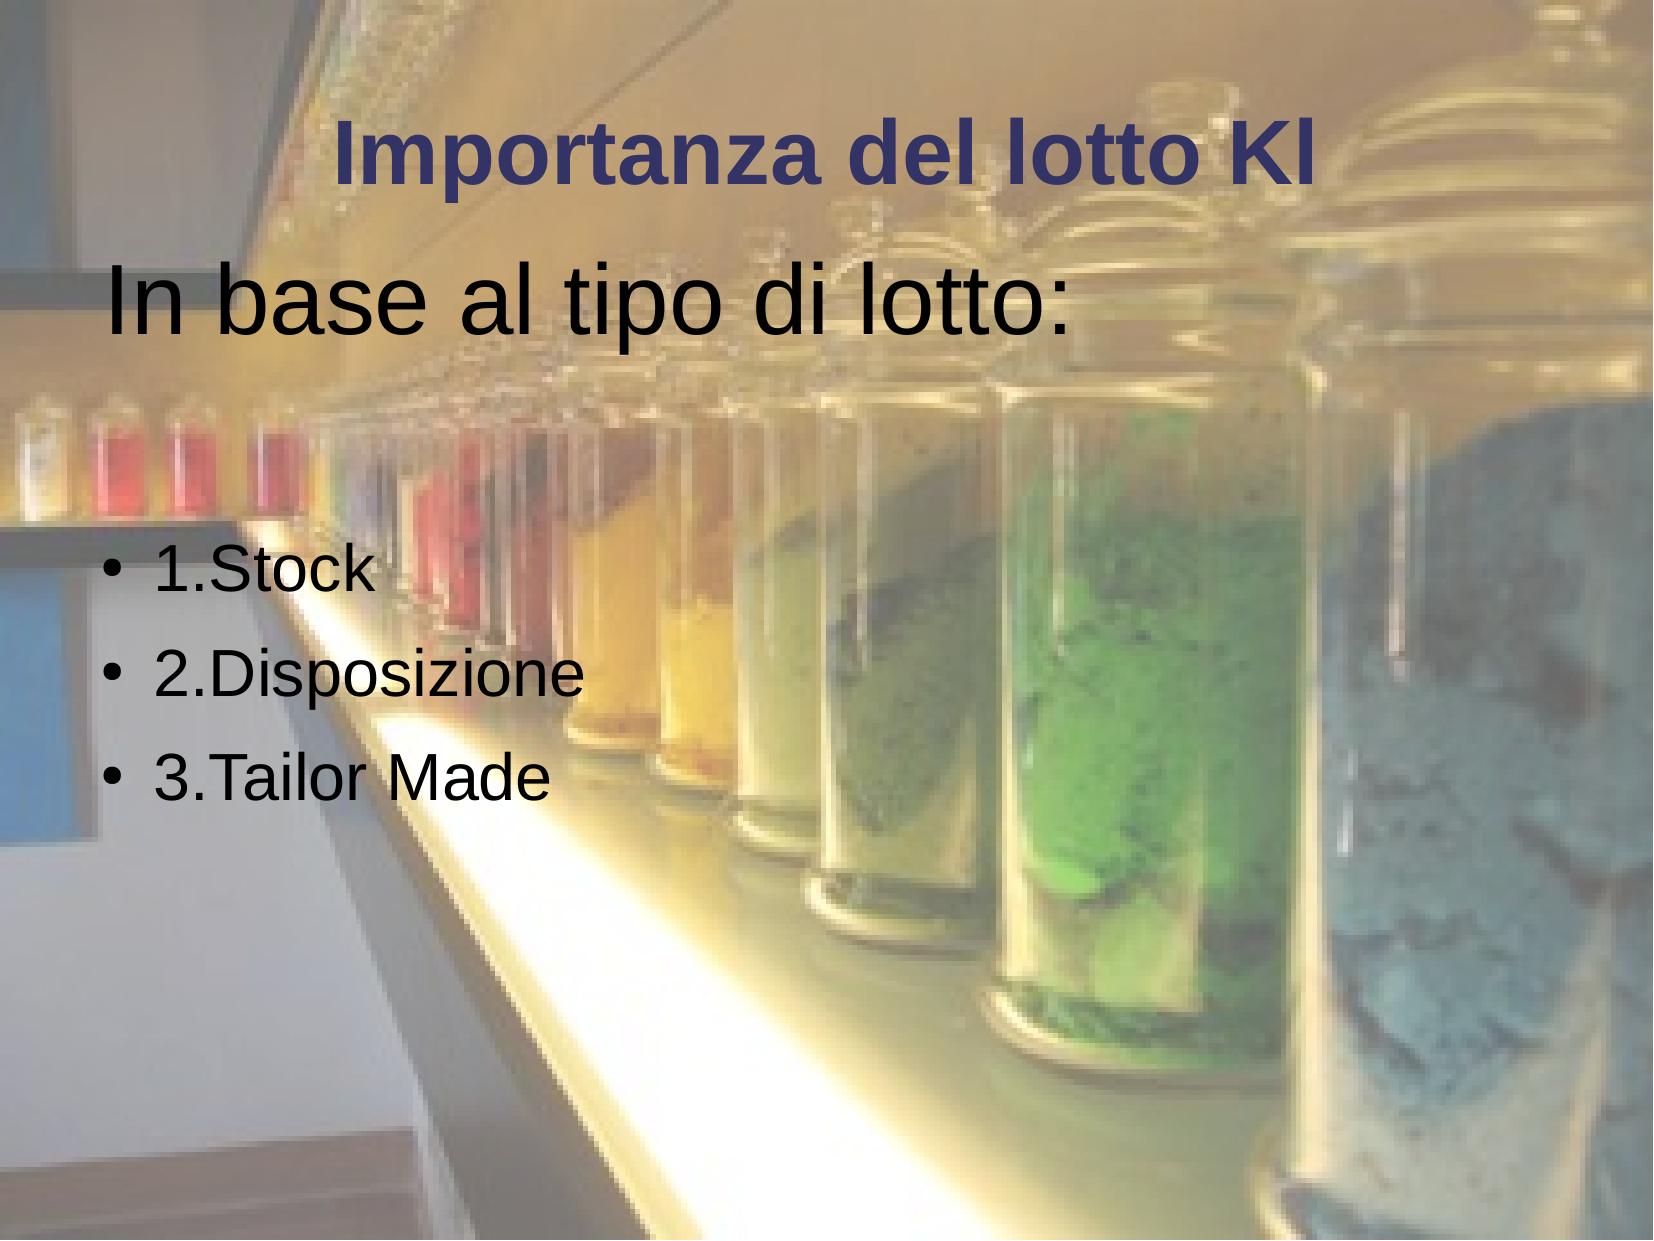

# Importanza del lotto Kl
In base al tipo di lotto:
1.Stock
2.Disposizione
3.Tailor Made